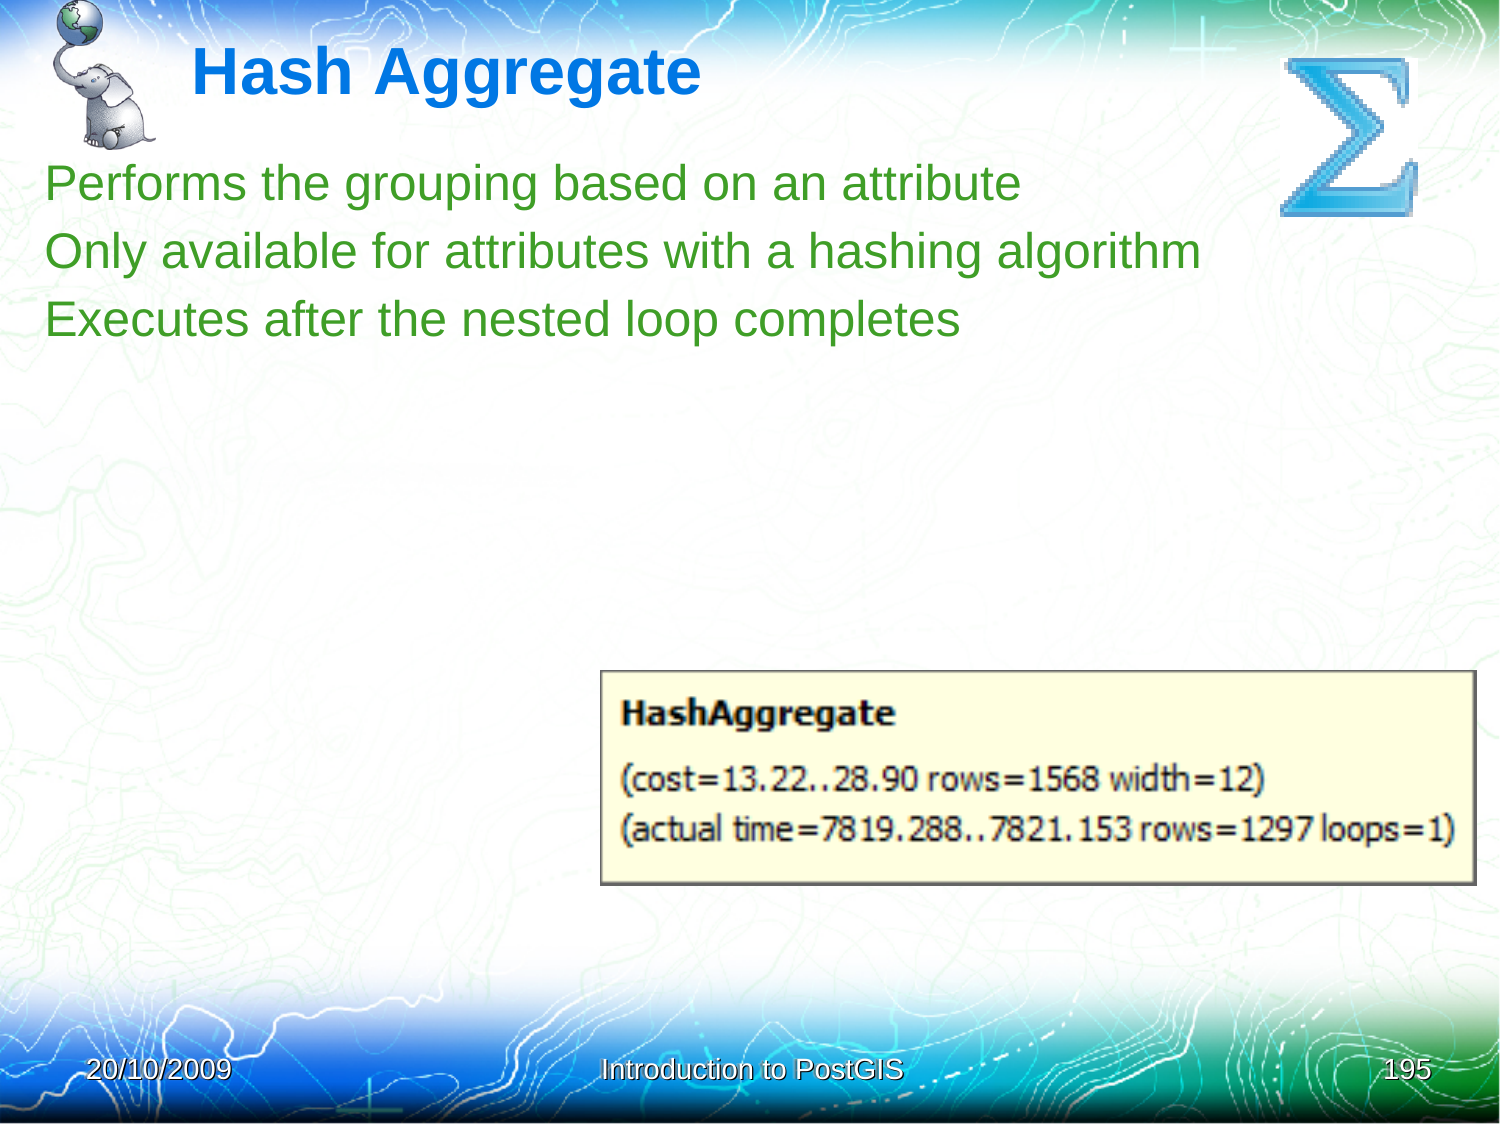

# Hash Aggregate
Performs the grouping based on an attribute
Only available for attributes with a hashing algorithm
Executes after the nested loop completes
20/10/2009
Introduction to PostGIS
195